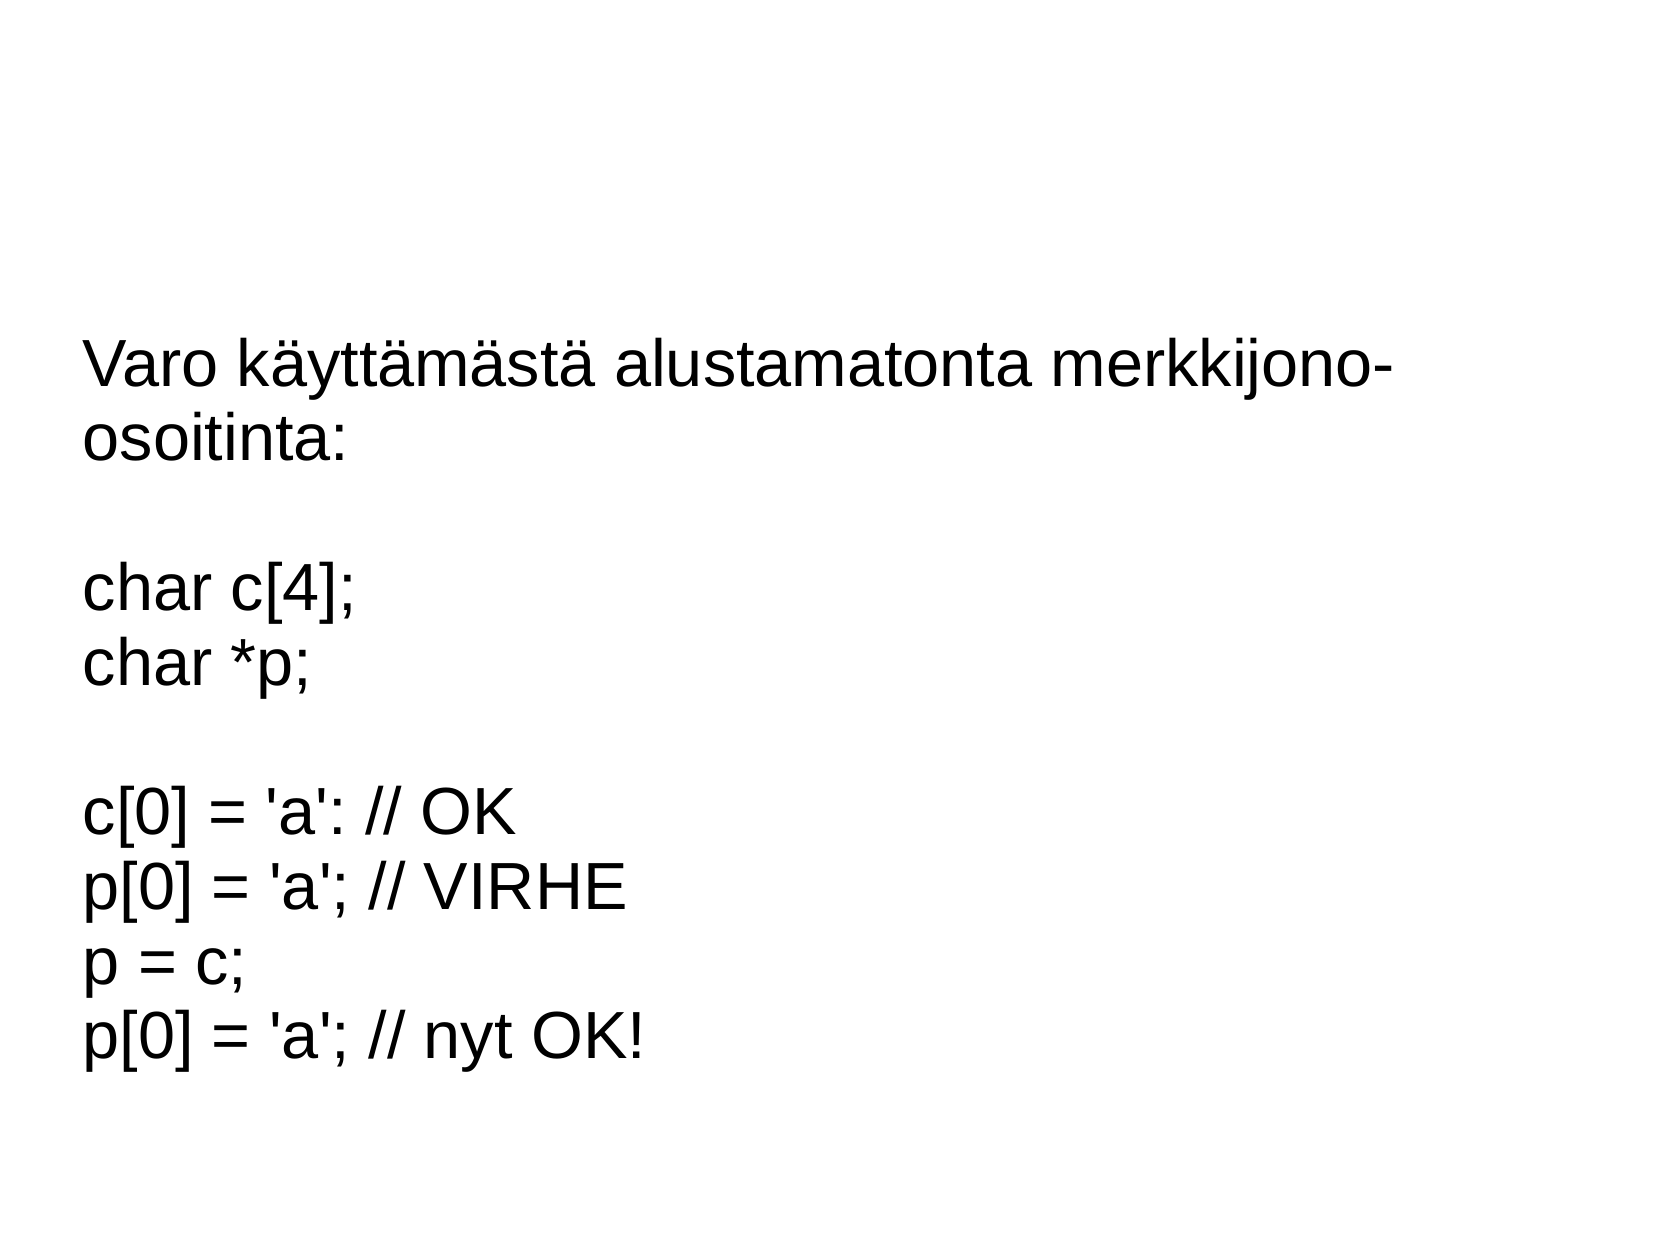

Varo käyttämästä alustamatonta merkkijono-osoitinta:
char c[4];
char *p;
c[0] = 'a': // OK
p[0] = 'a'; // VIRHE
p = c;
p[0] = 'a'; // nyt OK!